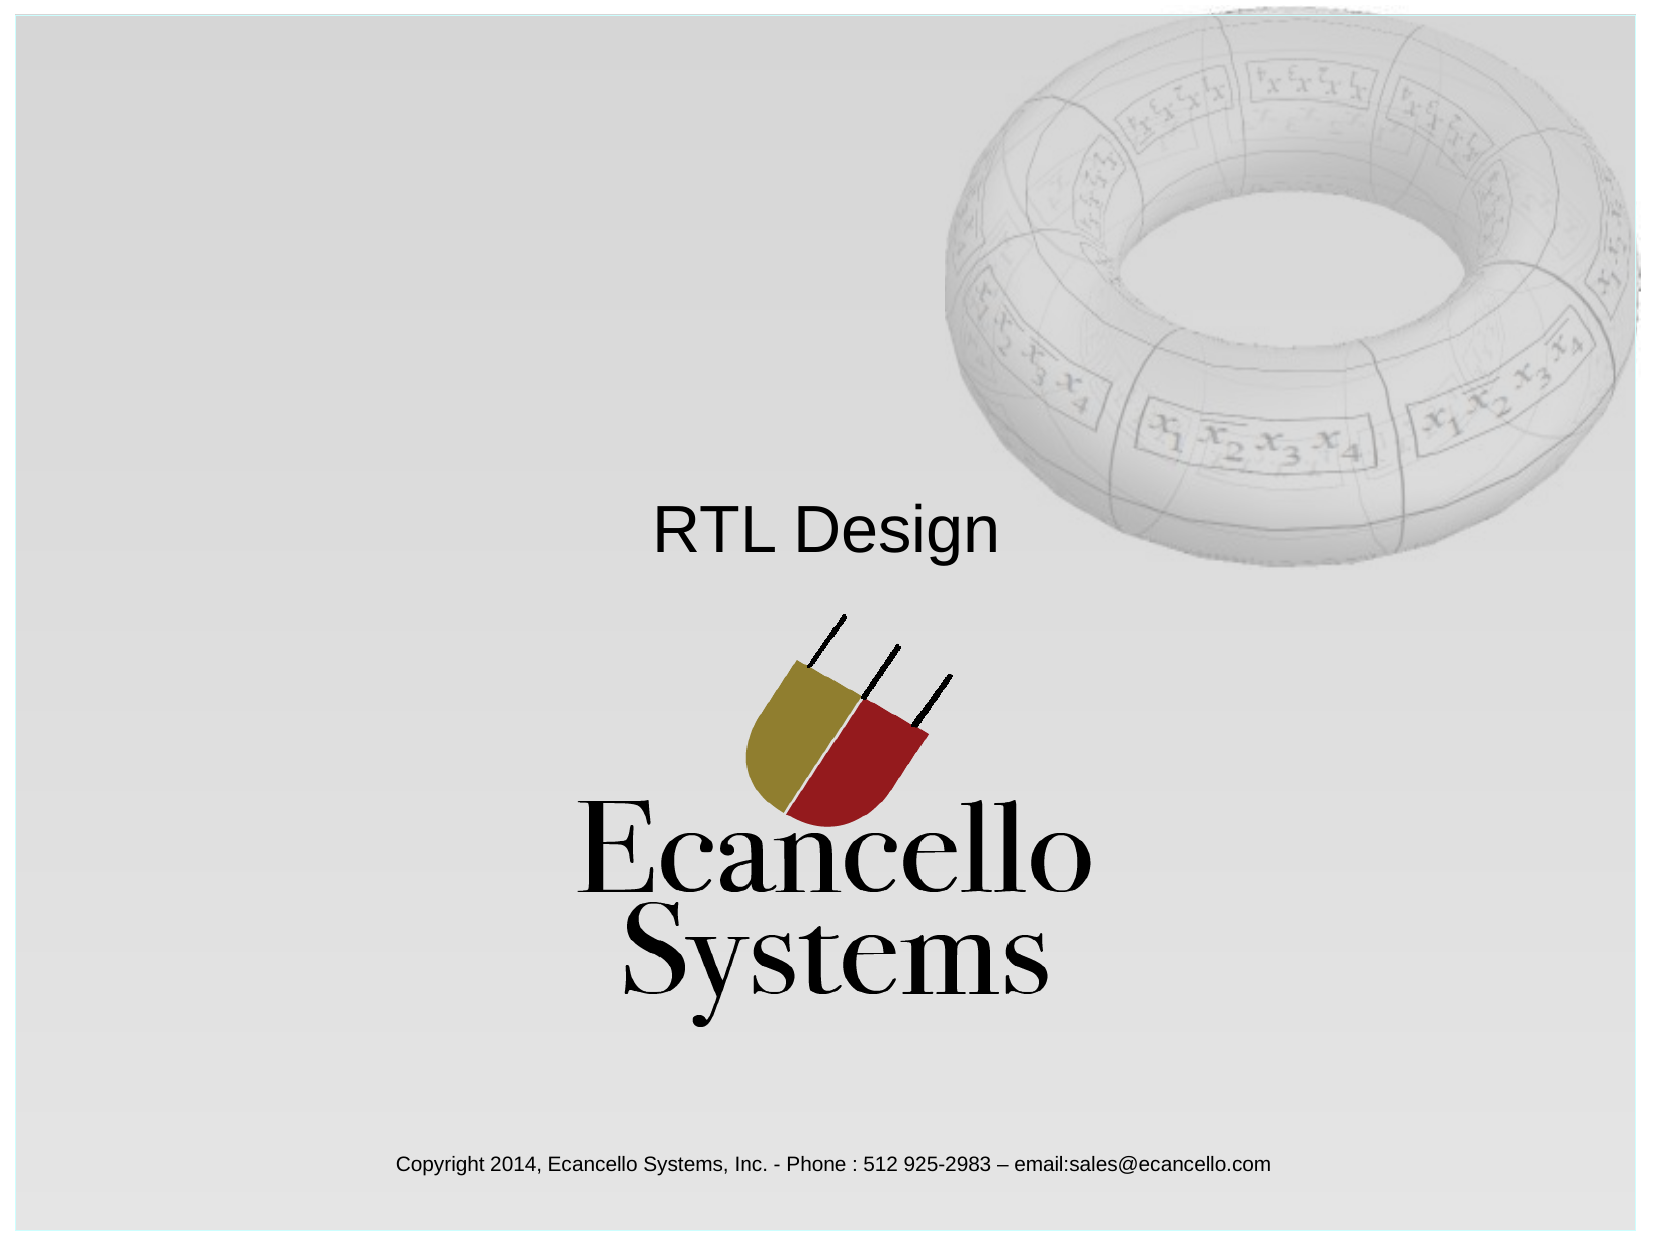

# RTL Design
Copyright 2014, Ecancello Systems, Inc. - Phone : 512 925-2983 – email:sales@ecancello.com